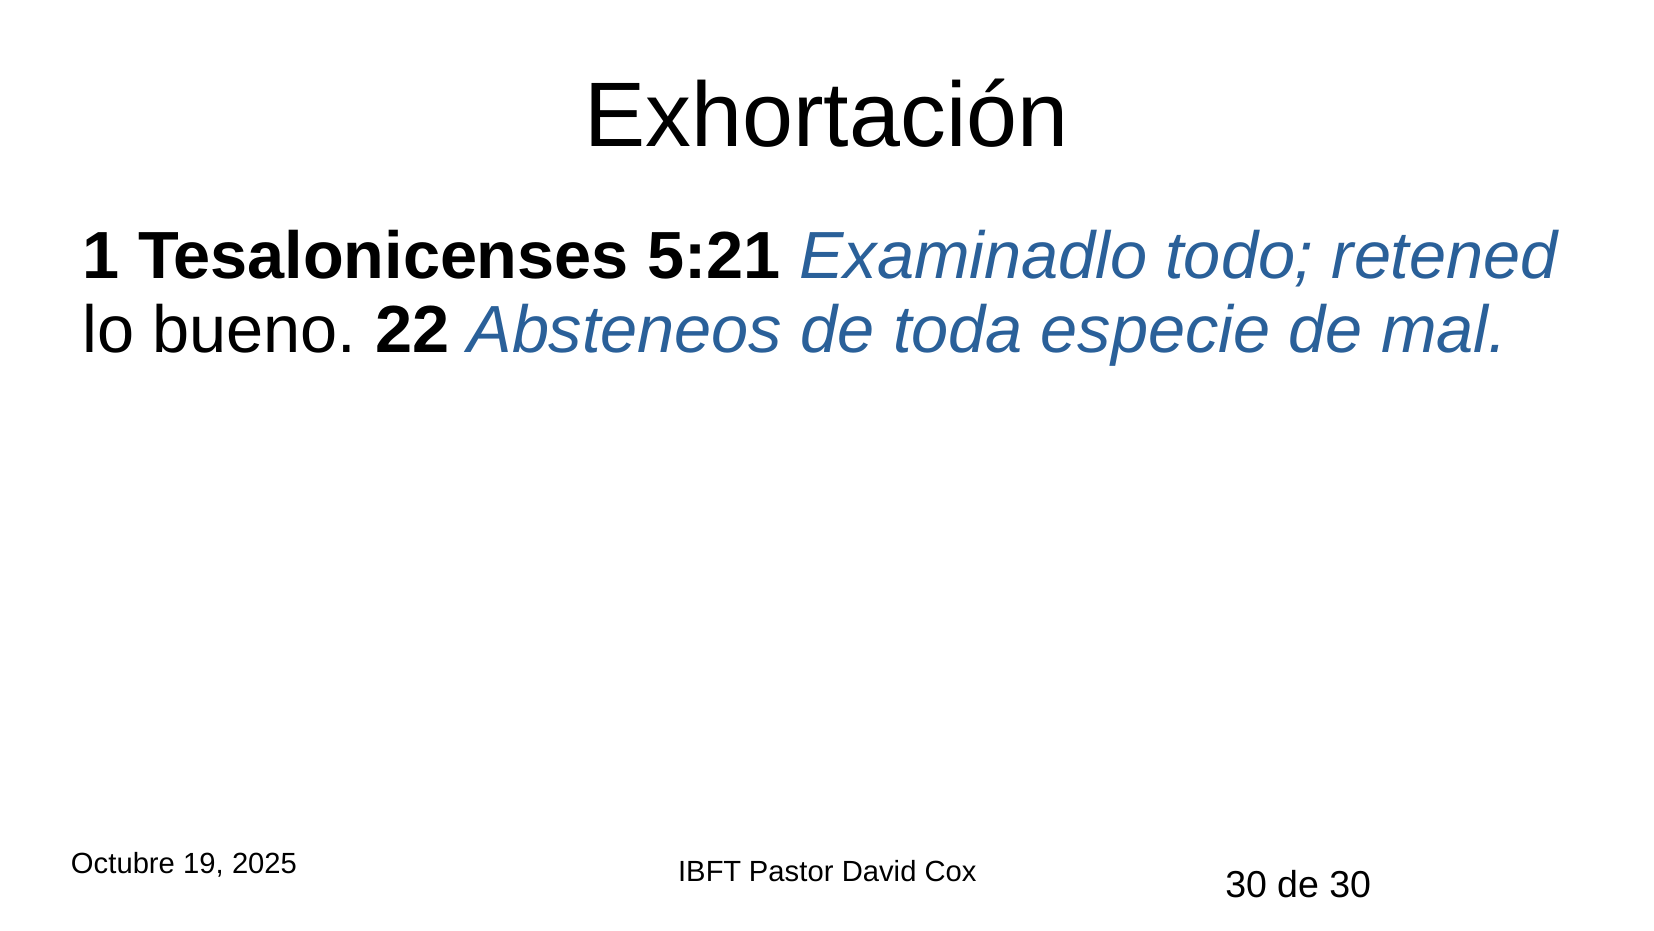

# Exhortación
1 Tesalonicenses 5:21 Examinadlo todo; retened lo bueno. 22 Absteneos de toda especie de mal.
Octubre 19, 2025
IBFT Pastor David Cox
 de 30